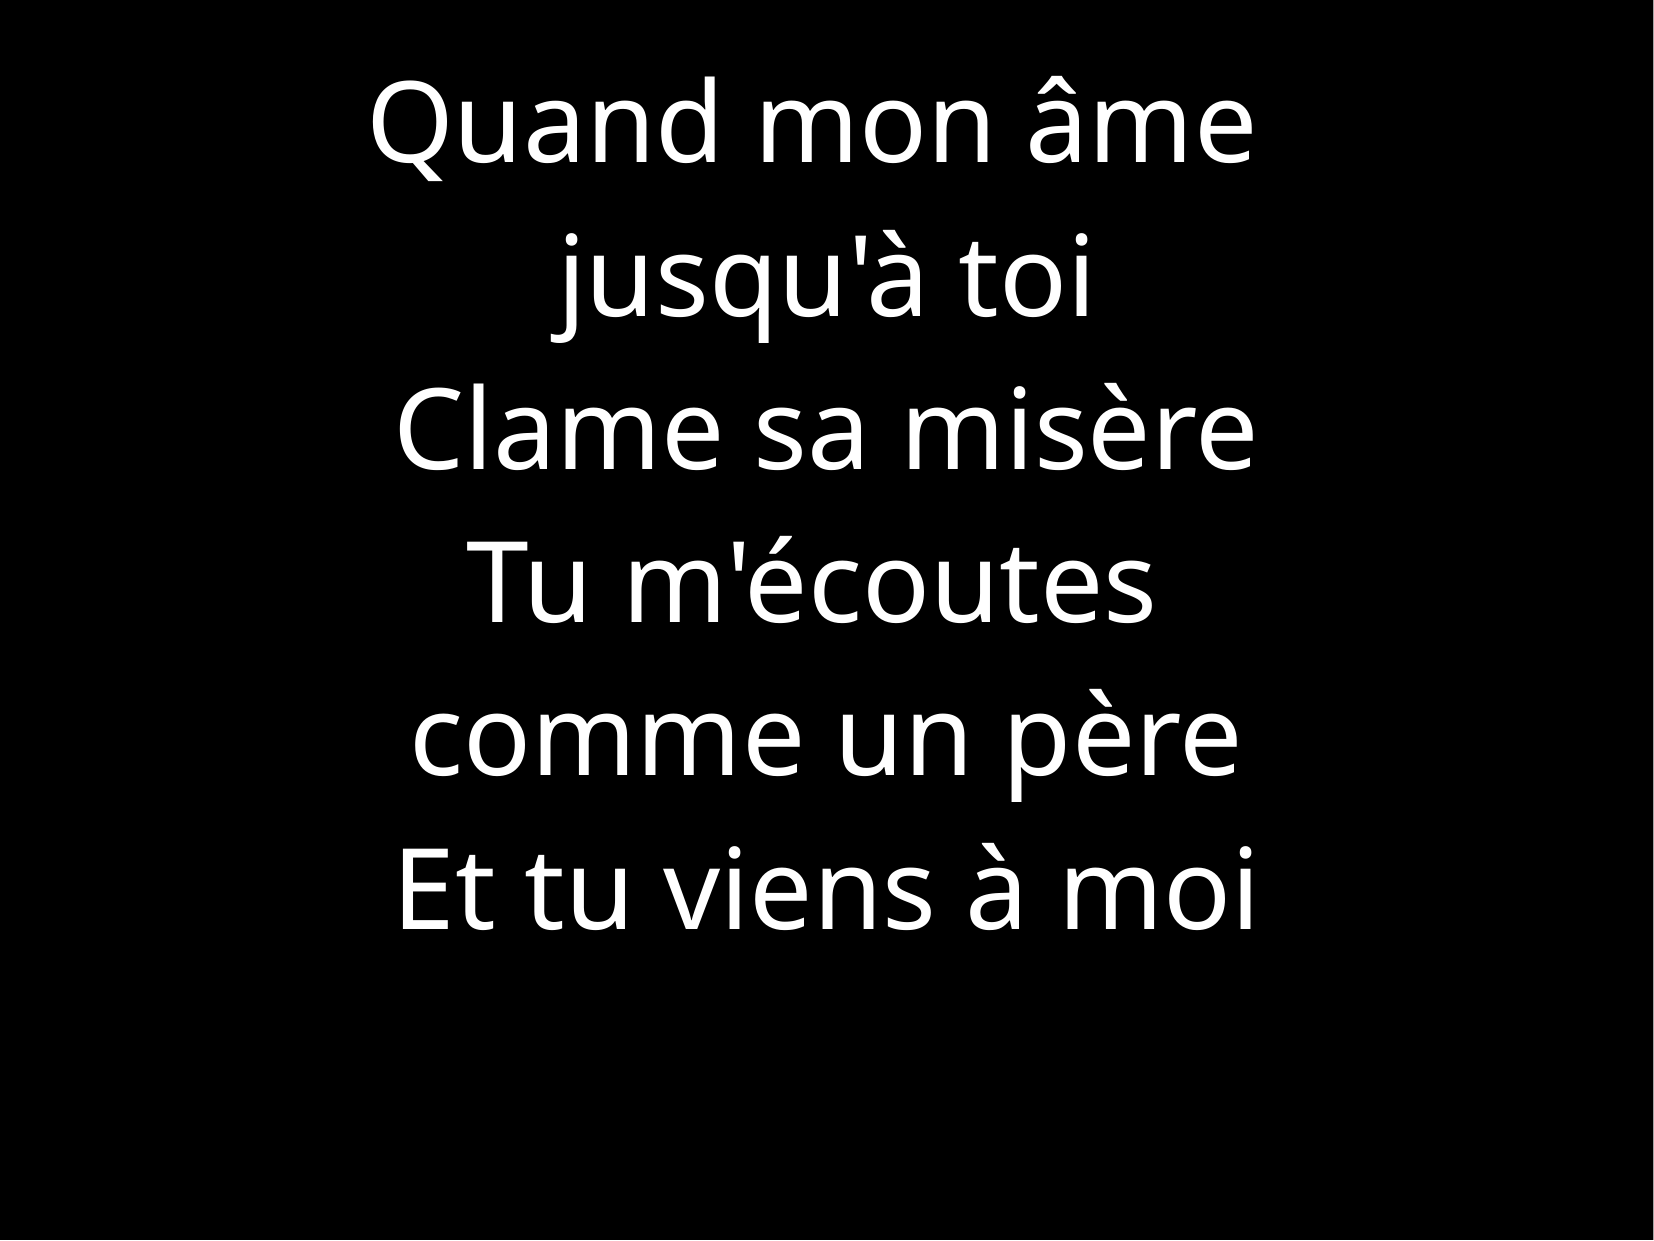

# Quand mon âme
jusqu'à toi
Clame sa misère
Tu m'écoutes
comme un père
Et tu viens à moi